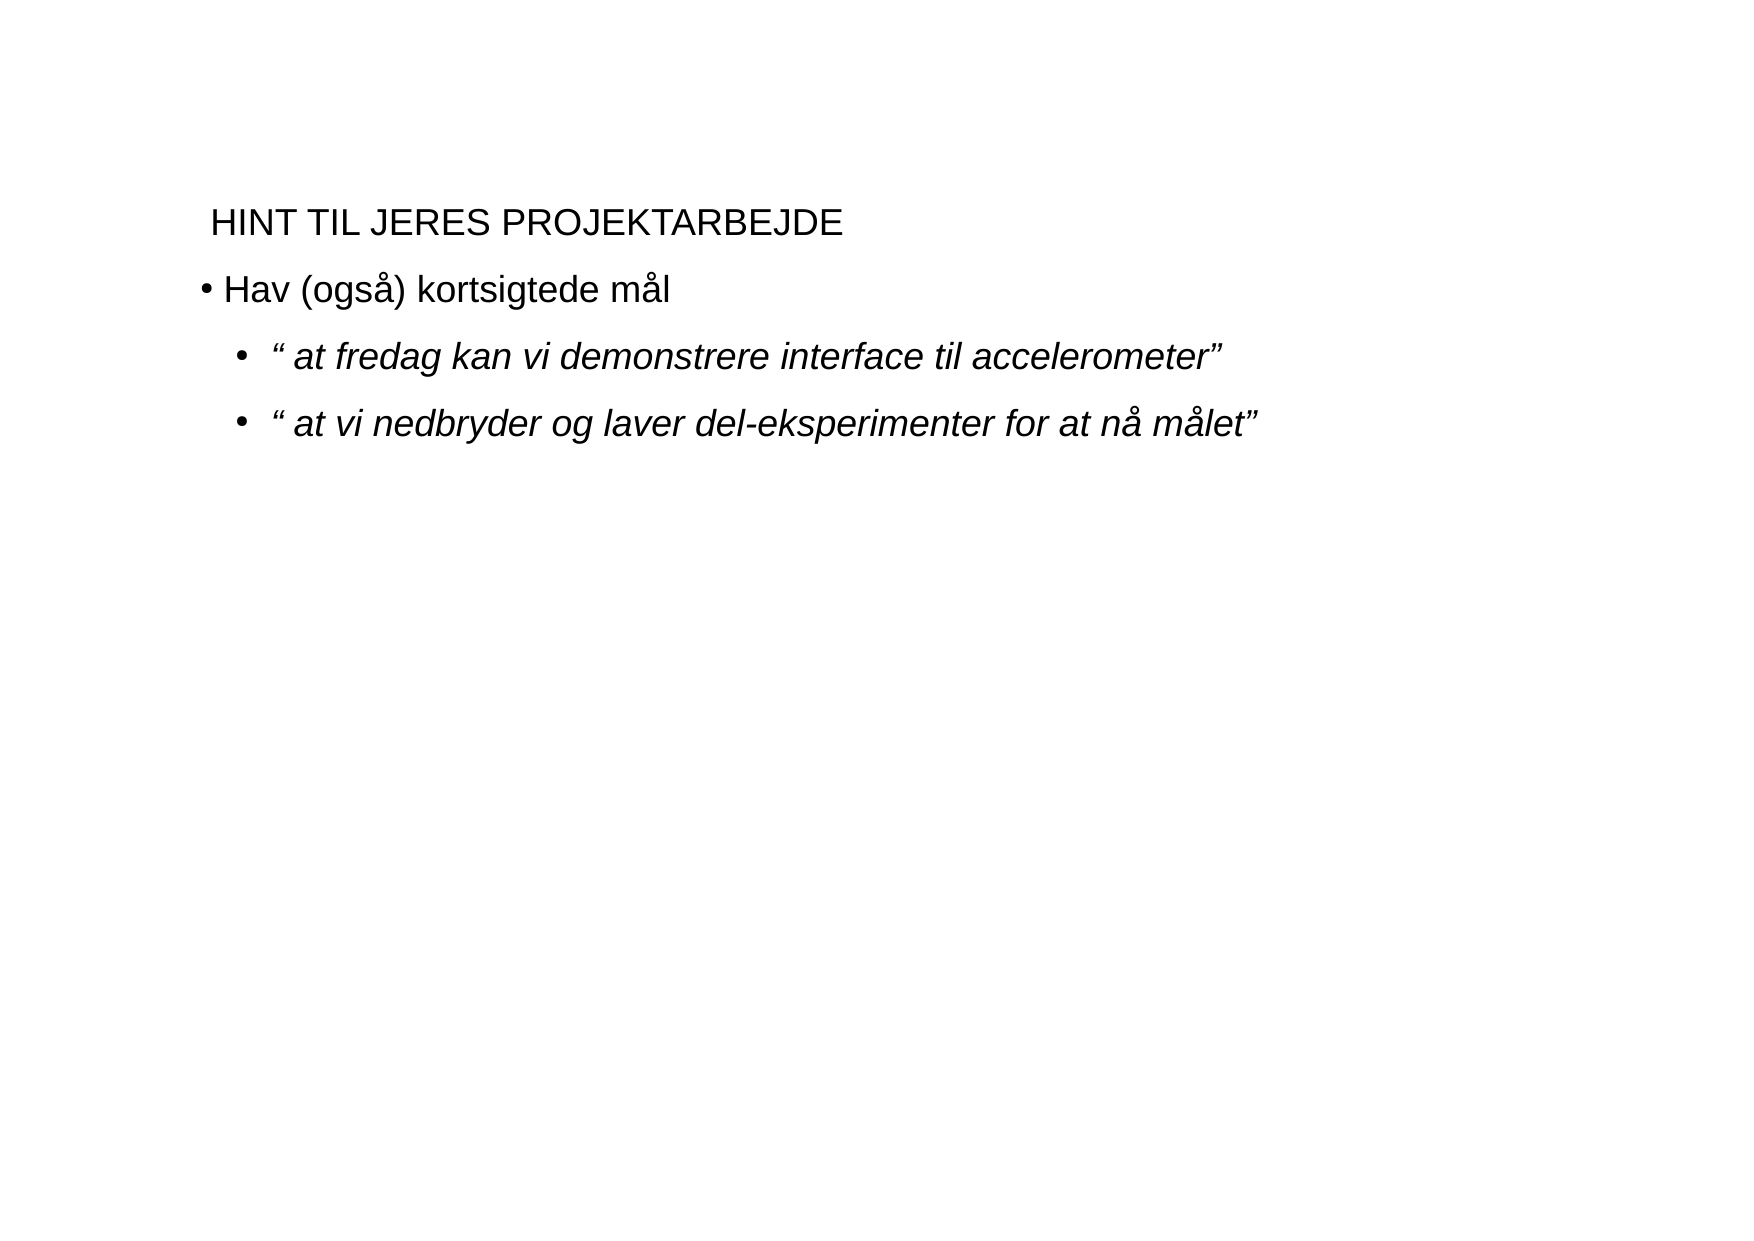

HINT TIL JERES PROJEKTARBEJDE
 Hav (også) kortsigtede mål
“ at fredag kan vi demonstrere interface til accelerometer”
“ at vi nedbryder og laver del-eksperimenter for at nå målet”